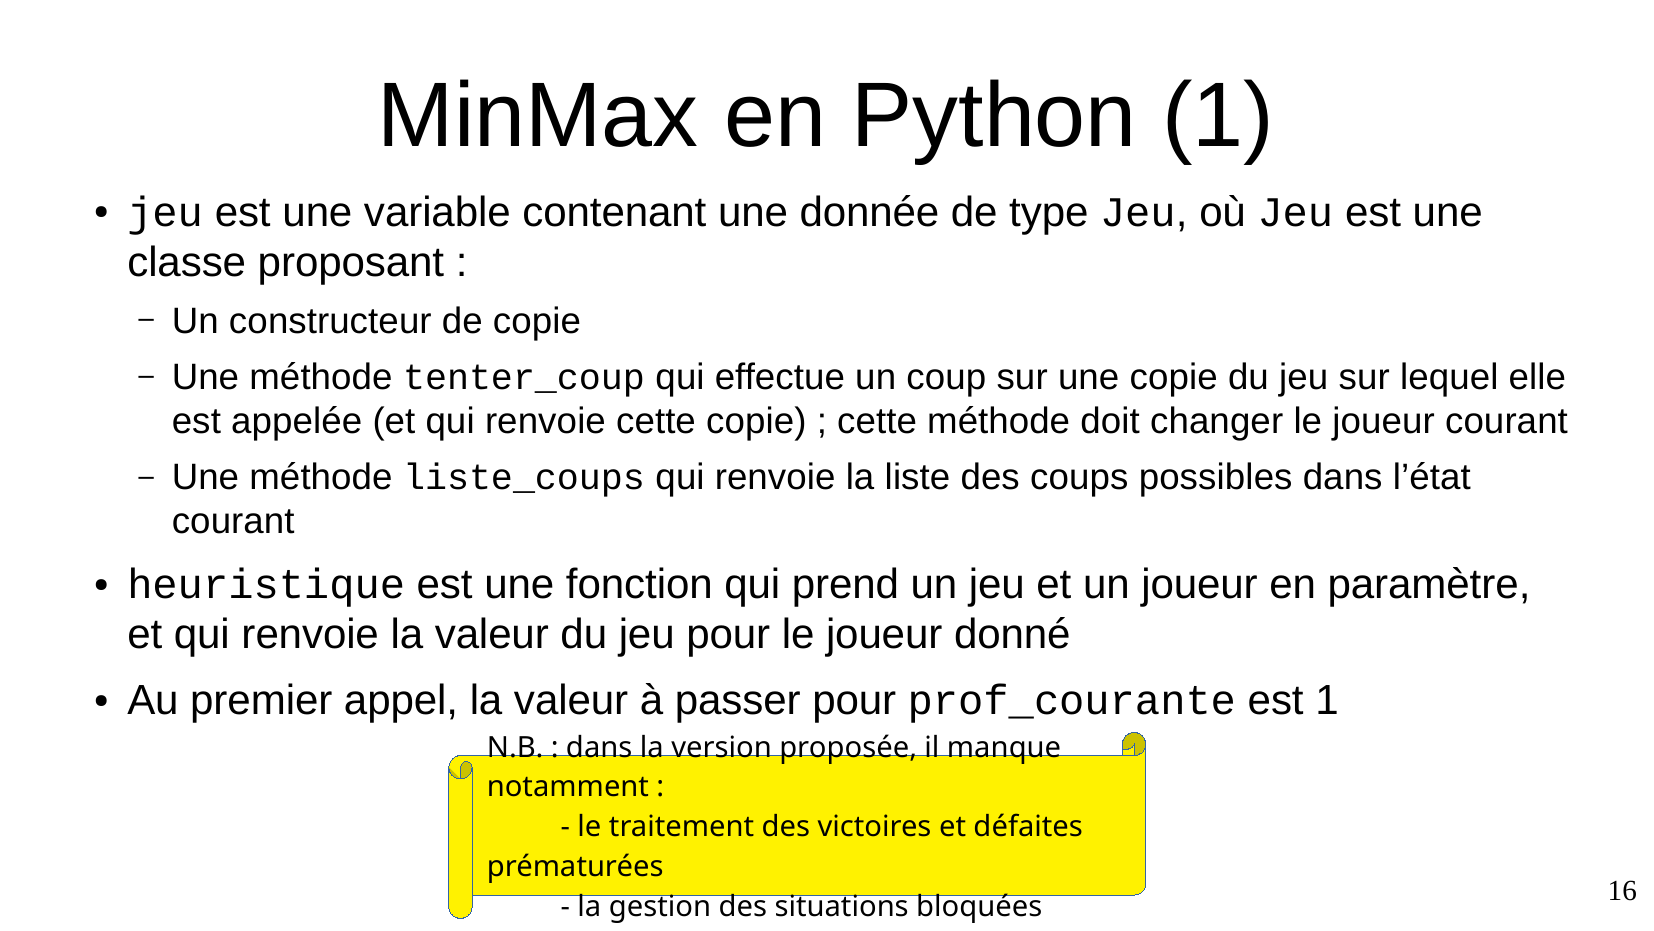

# MinMax en Python (1)
jeu est une variable contenant une donnée de type Jeu, où Jeu est une classe proposant :
Un constructeur de copie
Une méthode tenter_coup qui effectue un coup sur une copie du jeu sur lequel elle est appelée (et qui renvoie cette copie) ; cette méthode doit changer le joueur courant
Une méthode liste_coups qui renvoie la liste des coups possibles dans l’état courant
heuristique est une fonction qui prend un jeu et un joueur en paramètre, et qui renvoie la valeur du jeu pour le joueur donné
Au premier appel, la valeur à passer pour prof_courante est 1
N.B. : dans la version proposée, il manque notamment :
	- le traitement des victoires et défaites prématurées
	- la gestion des situations bloquées
16